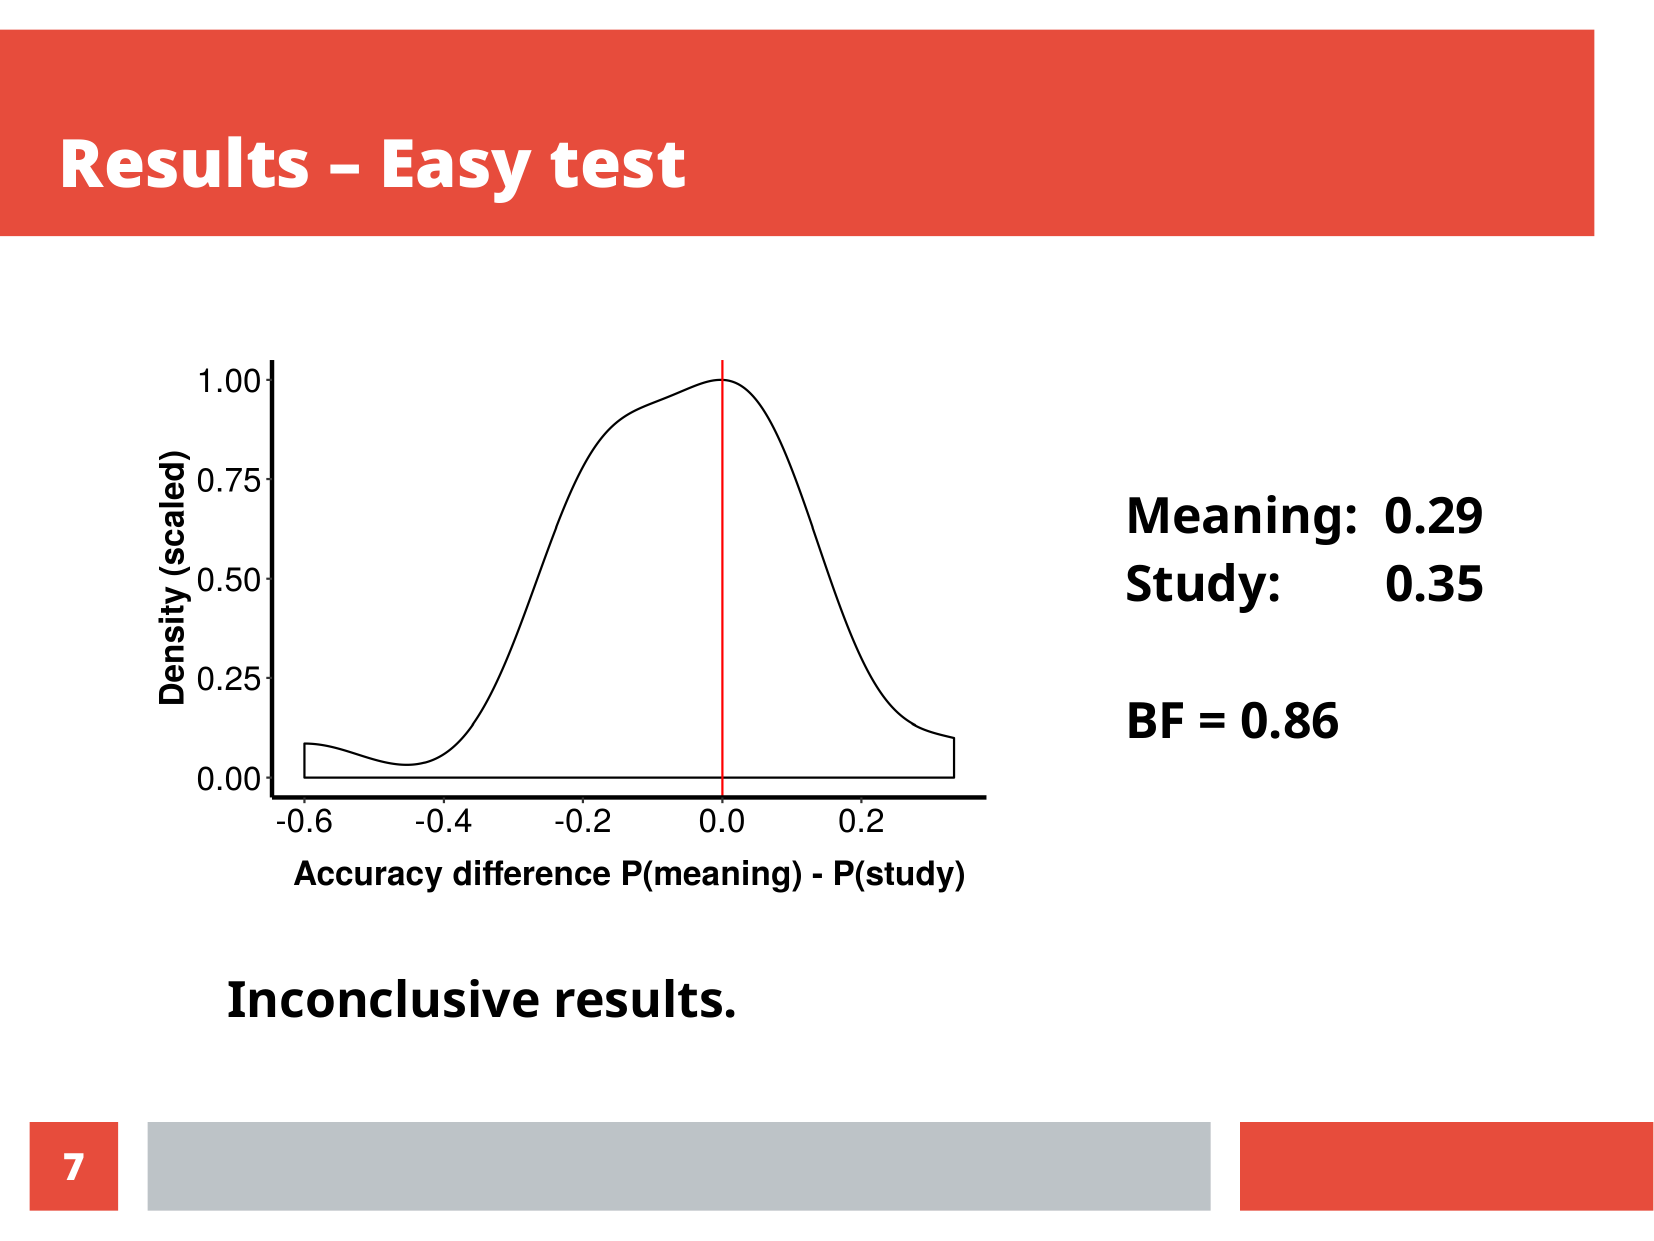

# Results – Easy test
Meaning: 0.29
Study: 0.35
BF = 0.86
Inconclusive results.
7